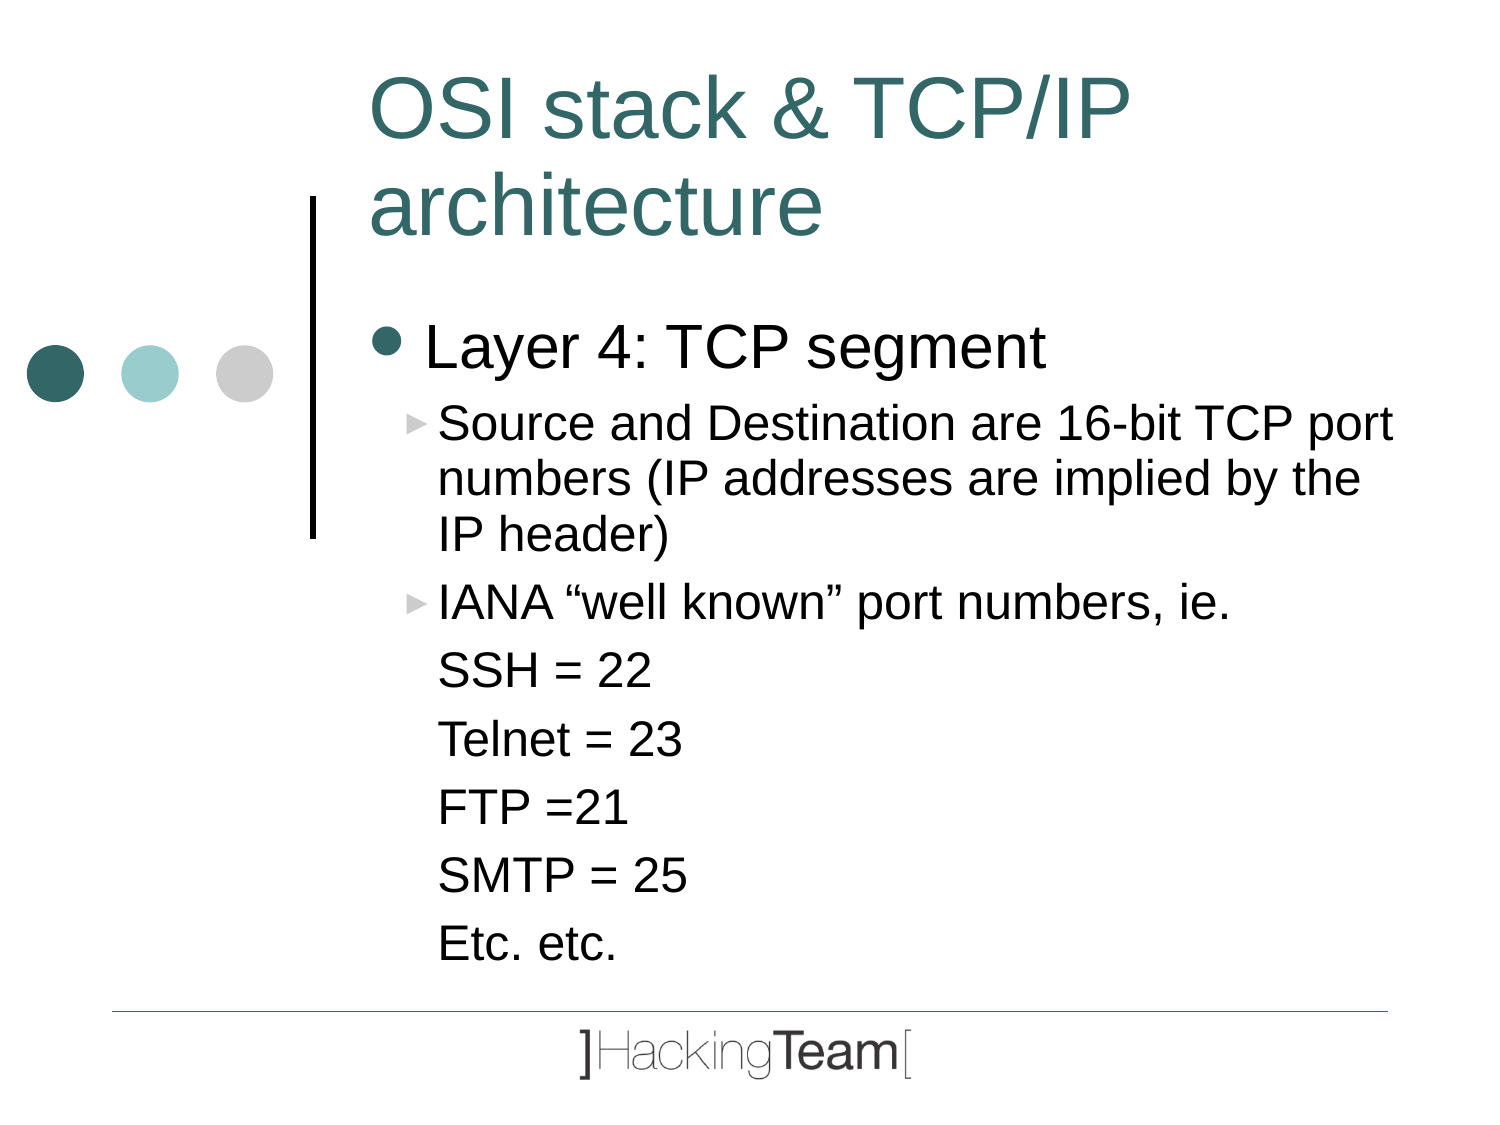

# OSI stack & TCP/IP architecture
Layer 4: TCP segment
Source and Destination are 16-bit TCP port numbers (IP addresses are implied by the IP header)
IANA “well known” port numbers, ie.
SSH = 22
Telnet = 23
FTP =21
SMTP = 25
Etc. etc.